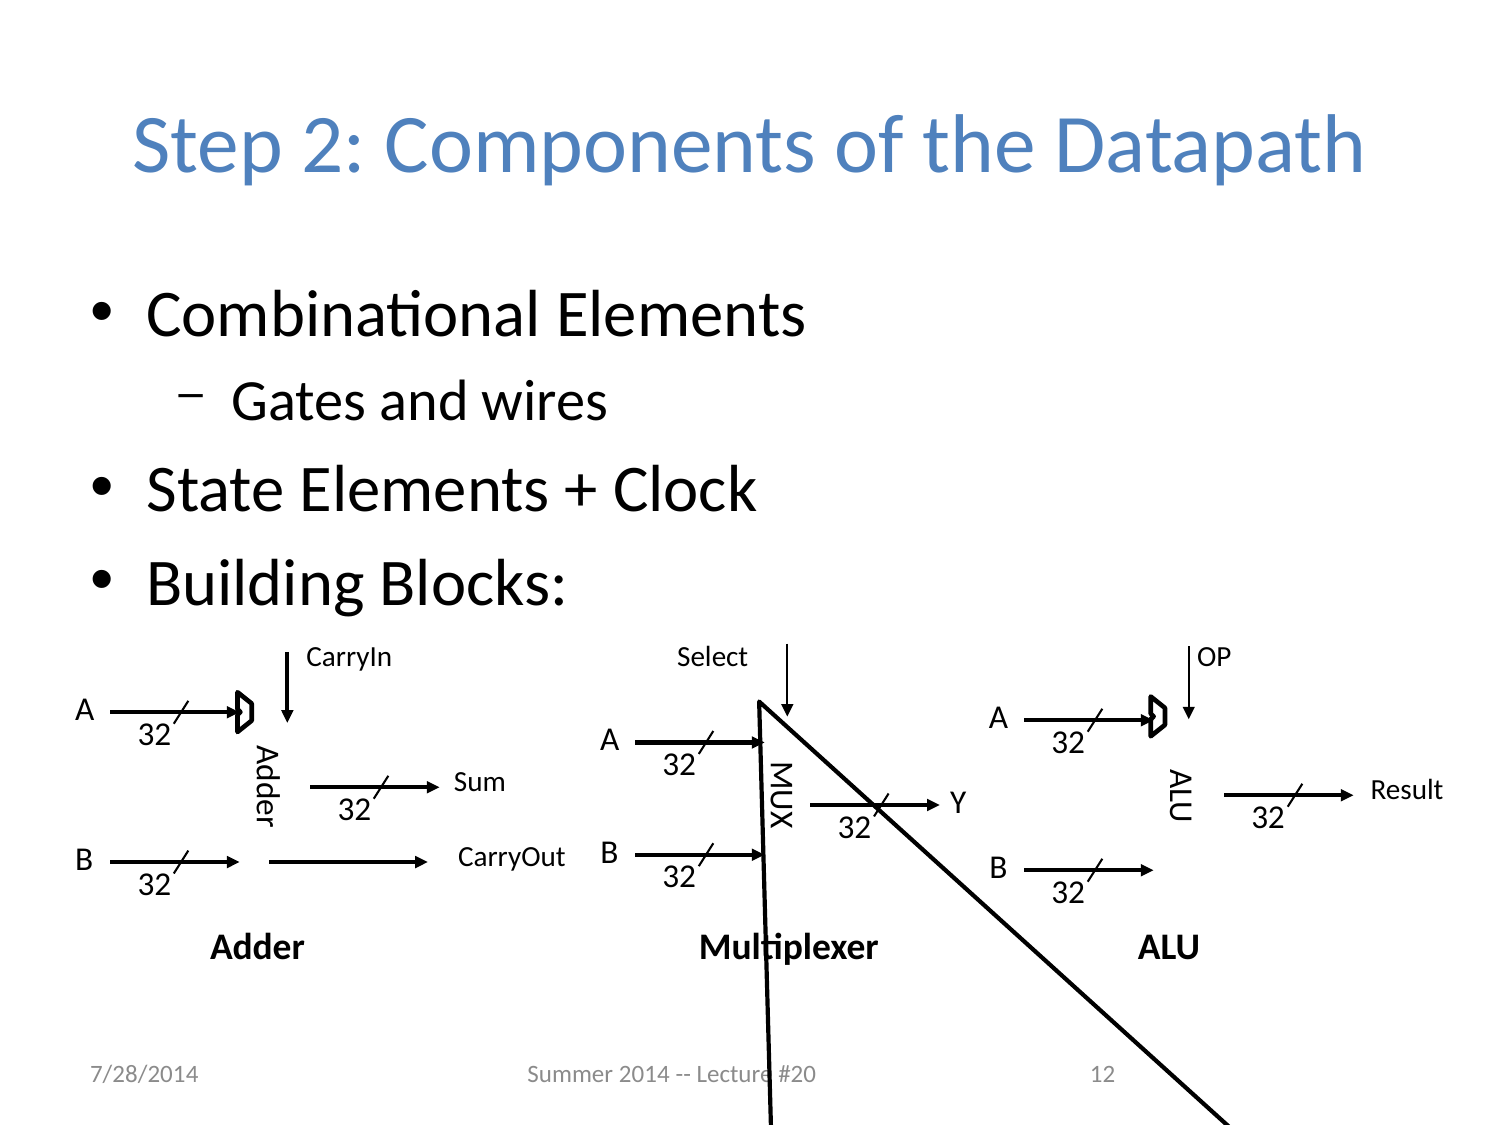

# Step 2: Components of the Datapath
Combinational Elements
Gates and wires
State Elements + Clock
Building Blocks:
CarryIn
A
32
Sum
32
B
CarryOut
32
Adder
Adder
Select
A
32
MUX
Y
32
B
32
Multiplexer
OP
A
32
Result
32
B
32
ALU
ALU
7/28/2014
Summer 2014 -- Lecture #20